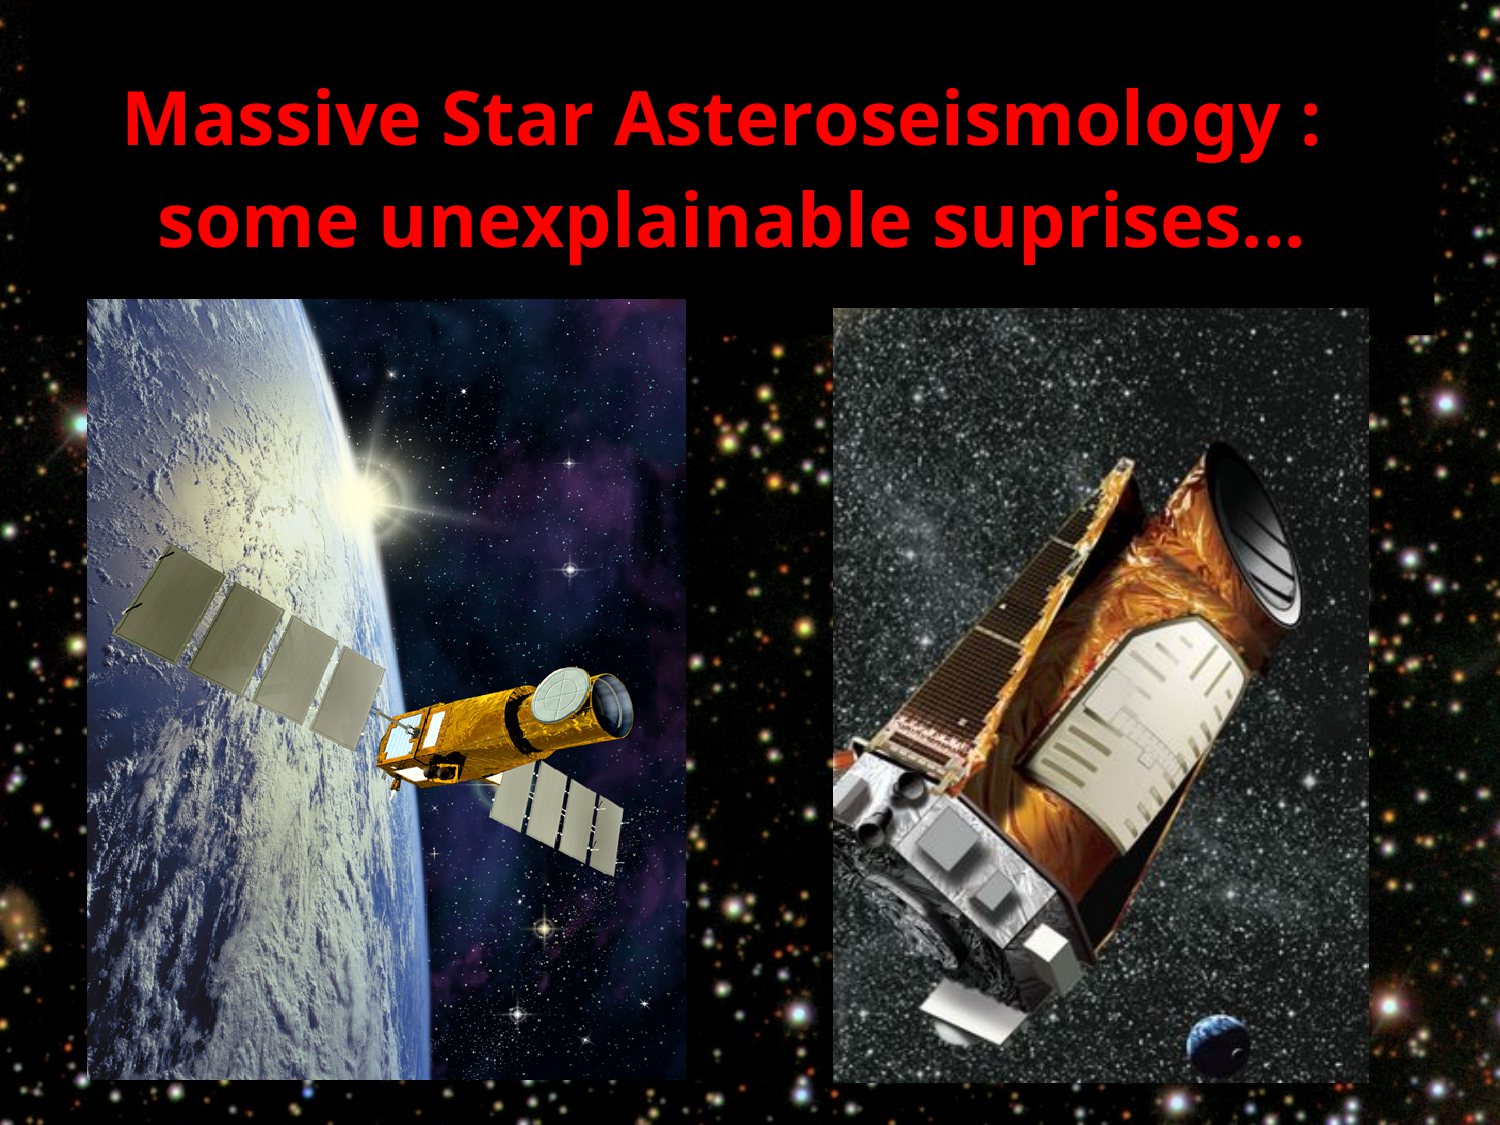

# Massive Star Asteroseismology : some unexplainable suprises...